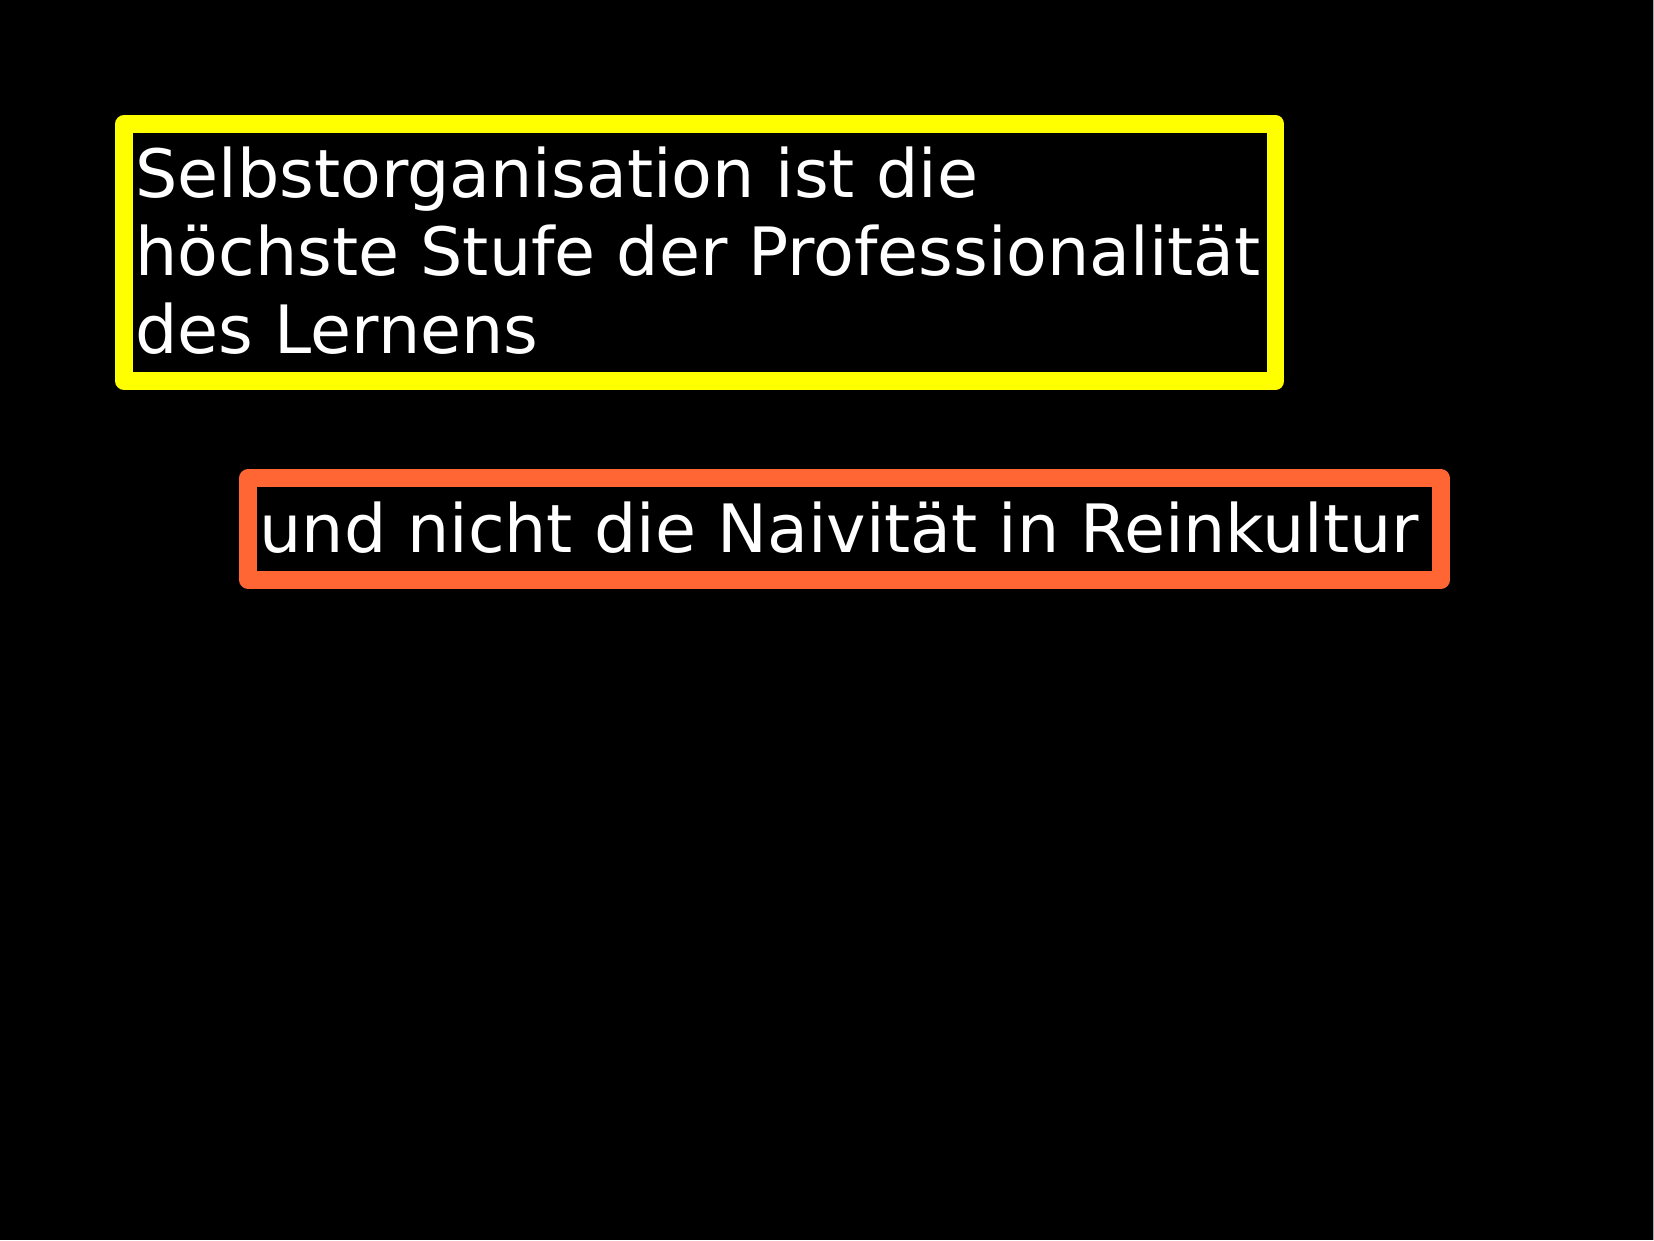

Selbstorganisation ist die höchste Stufe der Professionalität des Lernens
und nicht die Naivität in Reinkultur